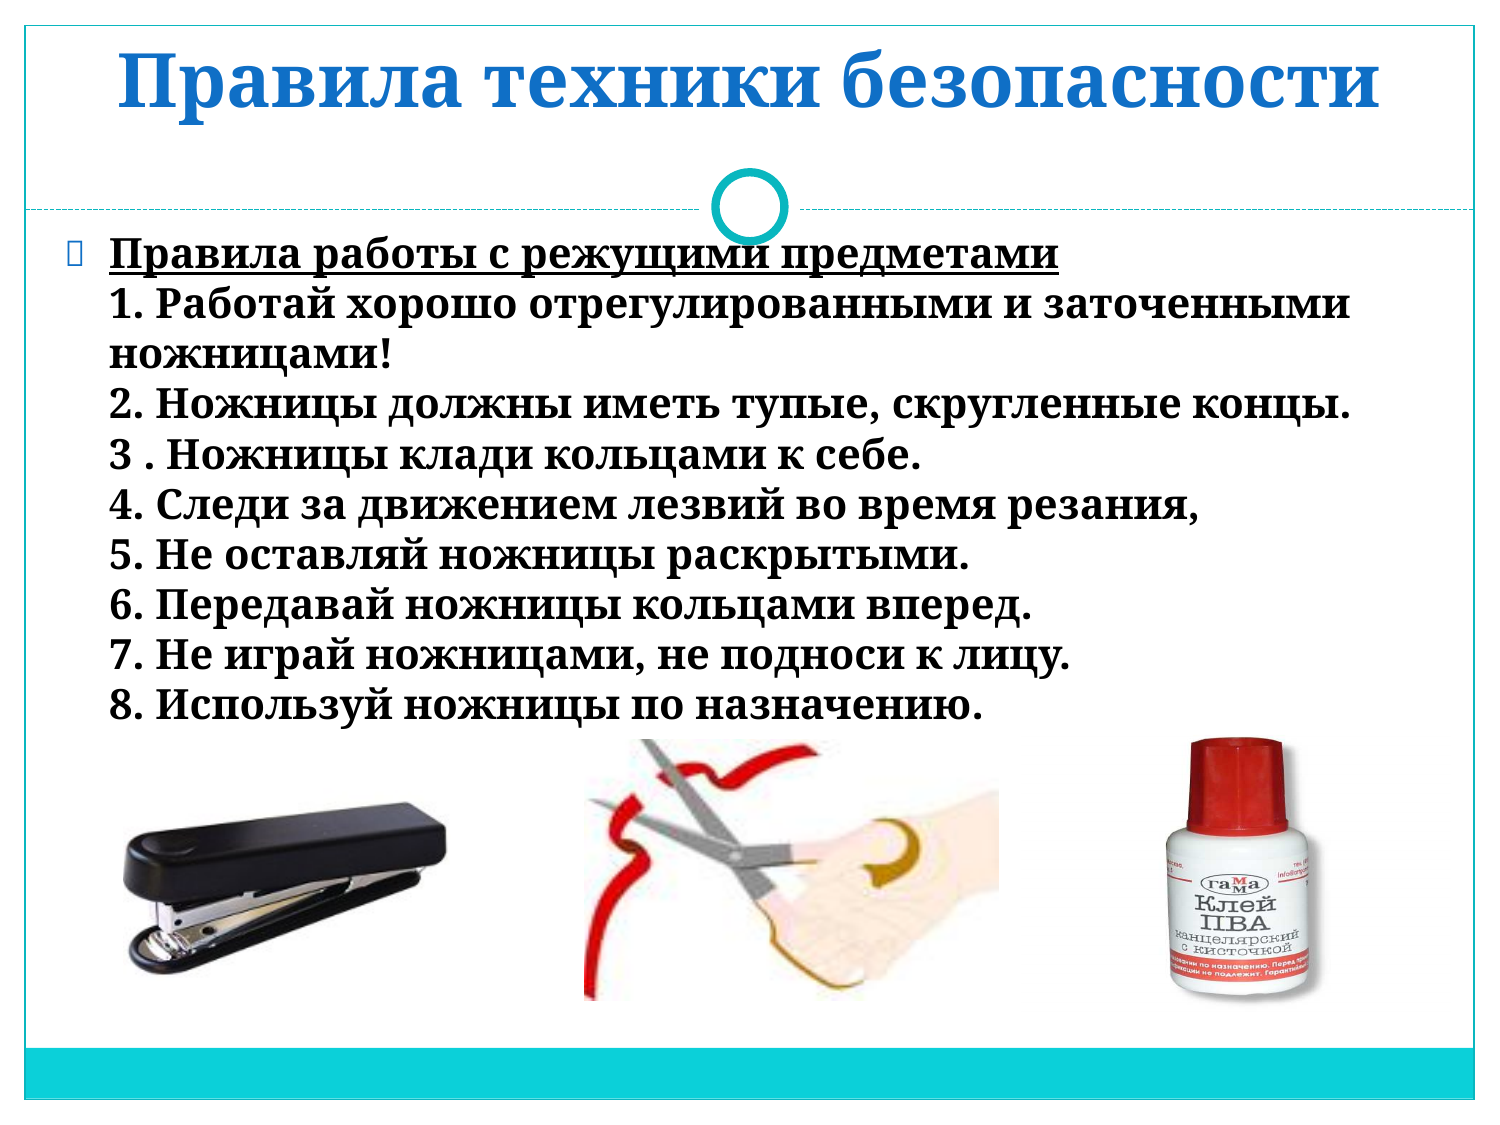

# Правила техники безопасности
Правила работы с режущими предметами
1. Работай хорошо отрегулированными и заточенными ножницами!
2. Ножницы должны иметь тупые, скругленные концы.
3 . Ножницы клади кольцами к себе.
4. Следи за движением лезвий во время резания,
5. Не оставляй ножницы раскрытыми. 
6. Передавай ножницы кольцами вперед.
7. Не играй ножницами, не подноси к лицу.
8. Используй ножницы по назначению.